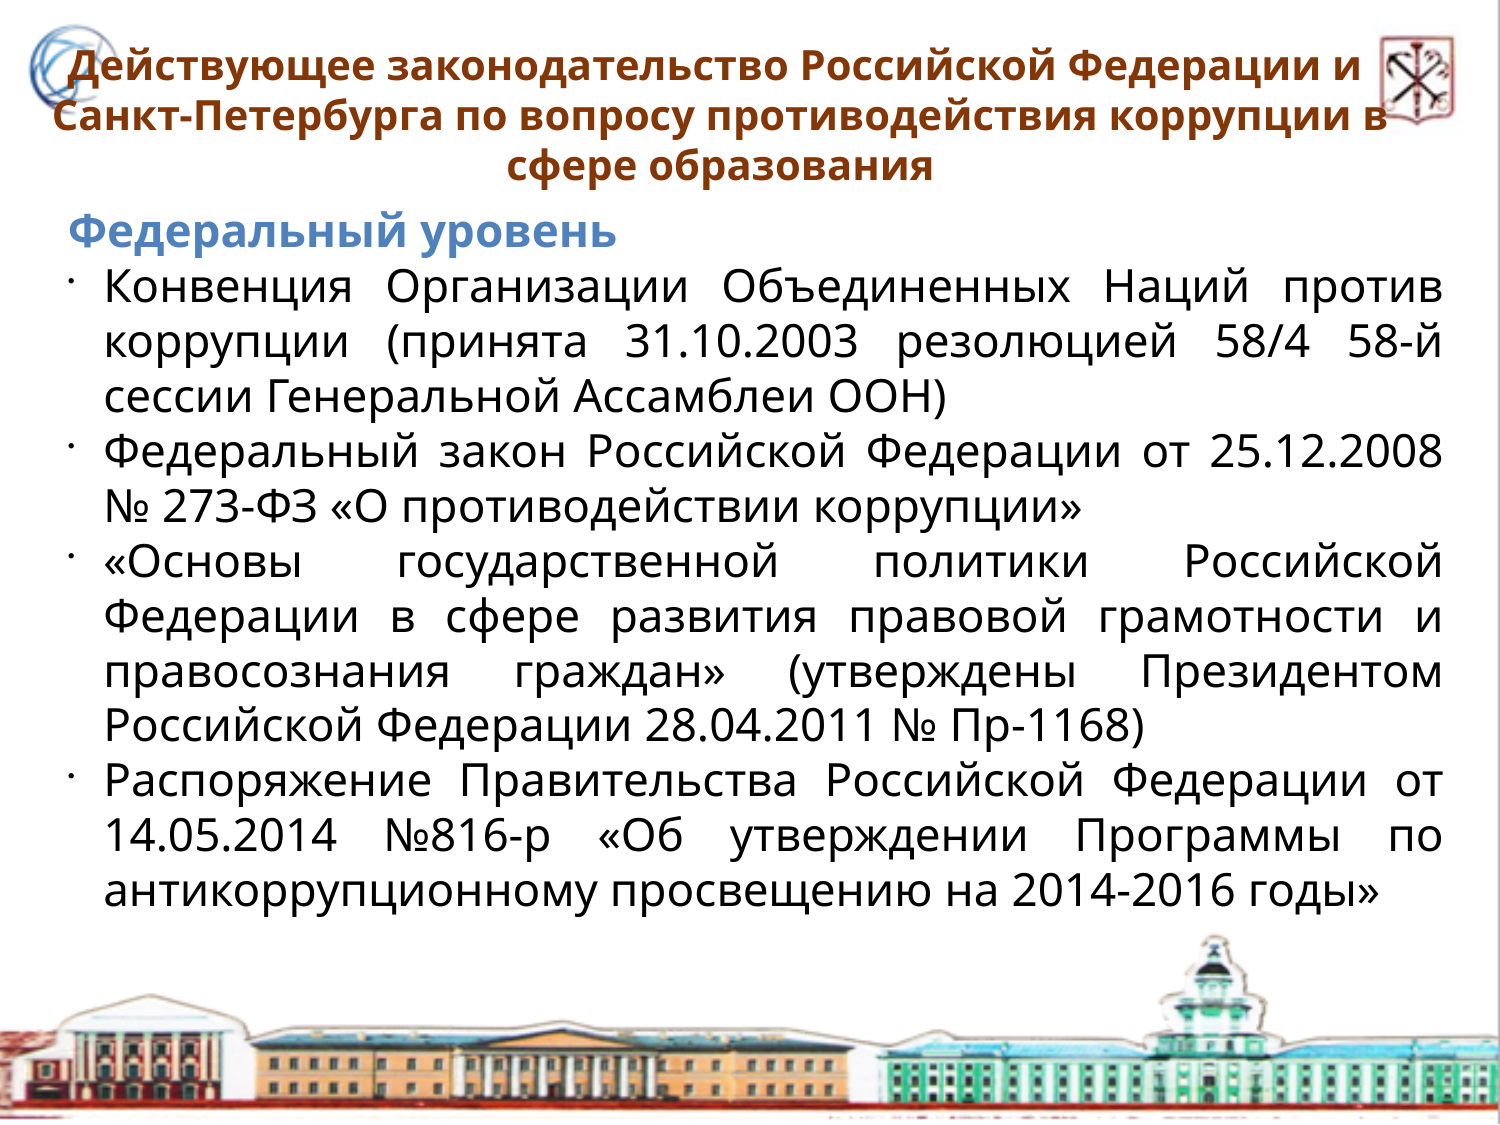

Действующее законодательство Российской Федерации и
Санкт-Петербурга по вопросу противодействия коррупции в сфере образования
Федеральный уровень
Конвенция Организации Объединенных Наций против коррупции (принята 31.10.2003 резолюцией 58/4 58-й сессии Генеральной Ассамблеи ООН)
Федеральный закон Российской Федерации от 25.12.2008 № 273-ФЗ «О противодействии коррупции»
«Основы государственной политики Российской Федерации в сфере развития правовой грамотности и правосознания граждан» (утверждены Президентом Российской Федерации 28.04.2011 № Пр-1168)
Распоряжение Правительства Российской Федерации от 14.05.2014 №816-р «Об утверждении Программы по антикоррупционному просвещению на 2014-2016 годы»